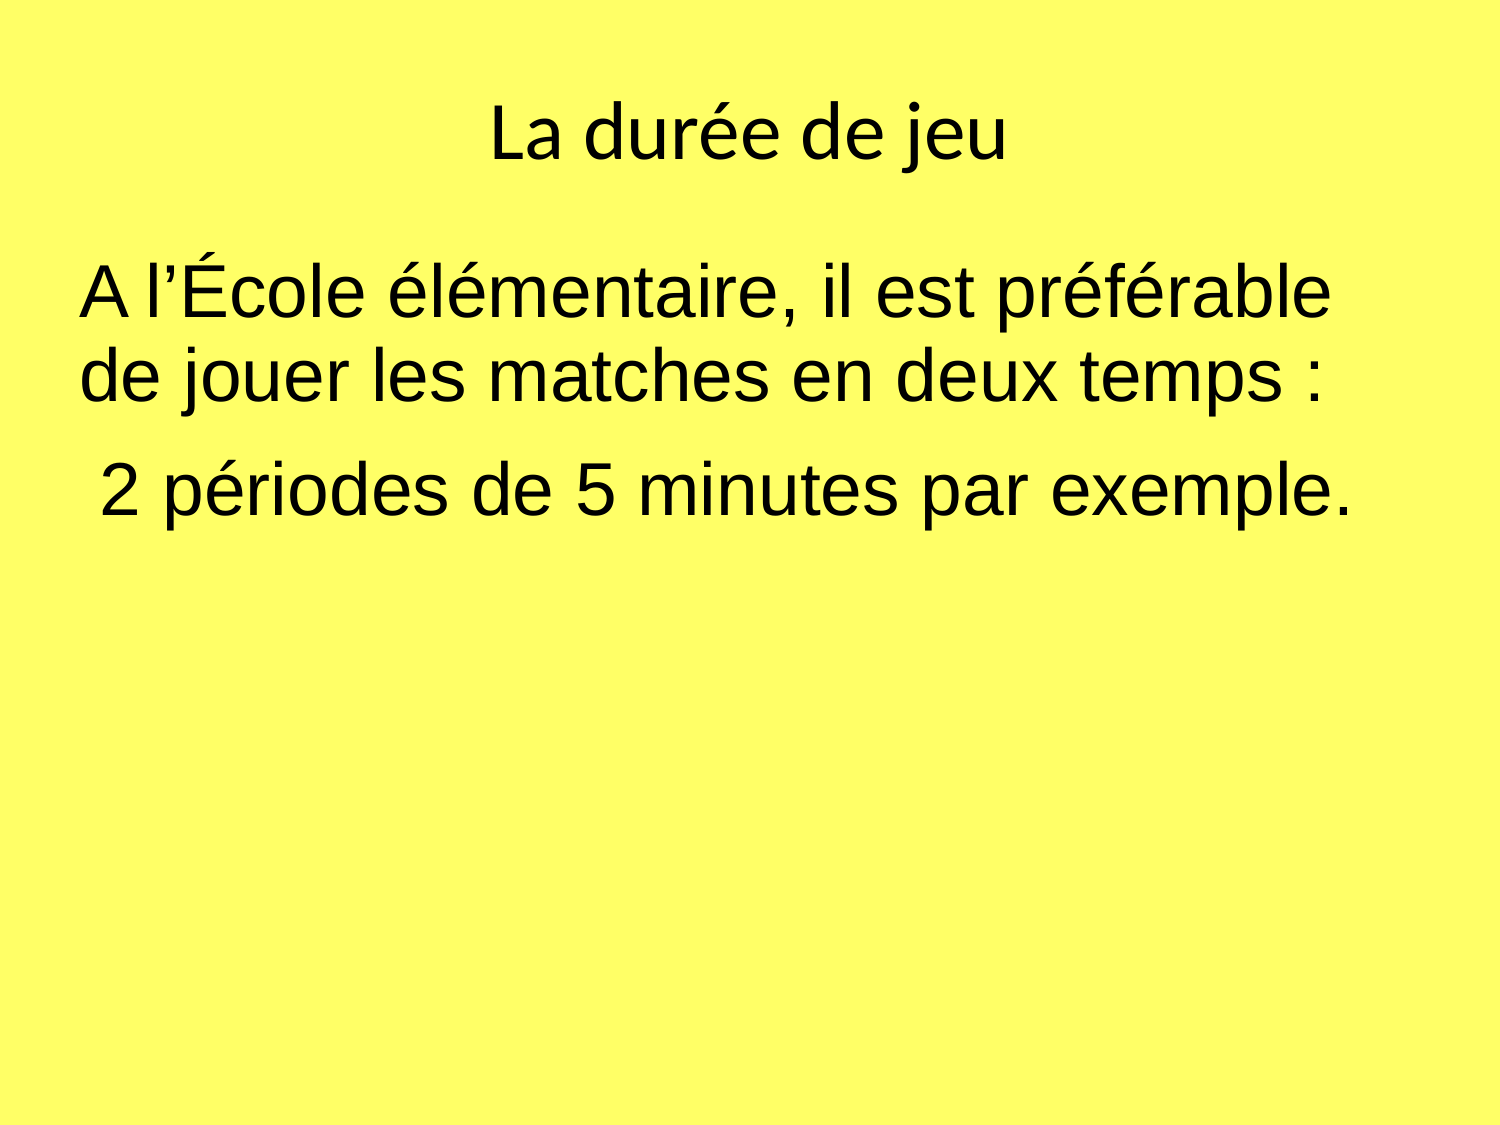

# La durée de jeu
A l’École élémentaire, il est préférable de jouer les matches en deux temps :
 2 périodes de 5 minutes par exemple.